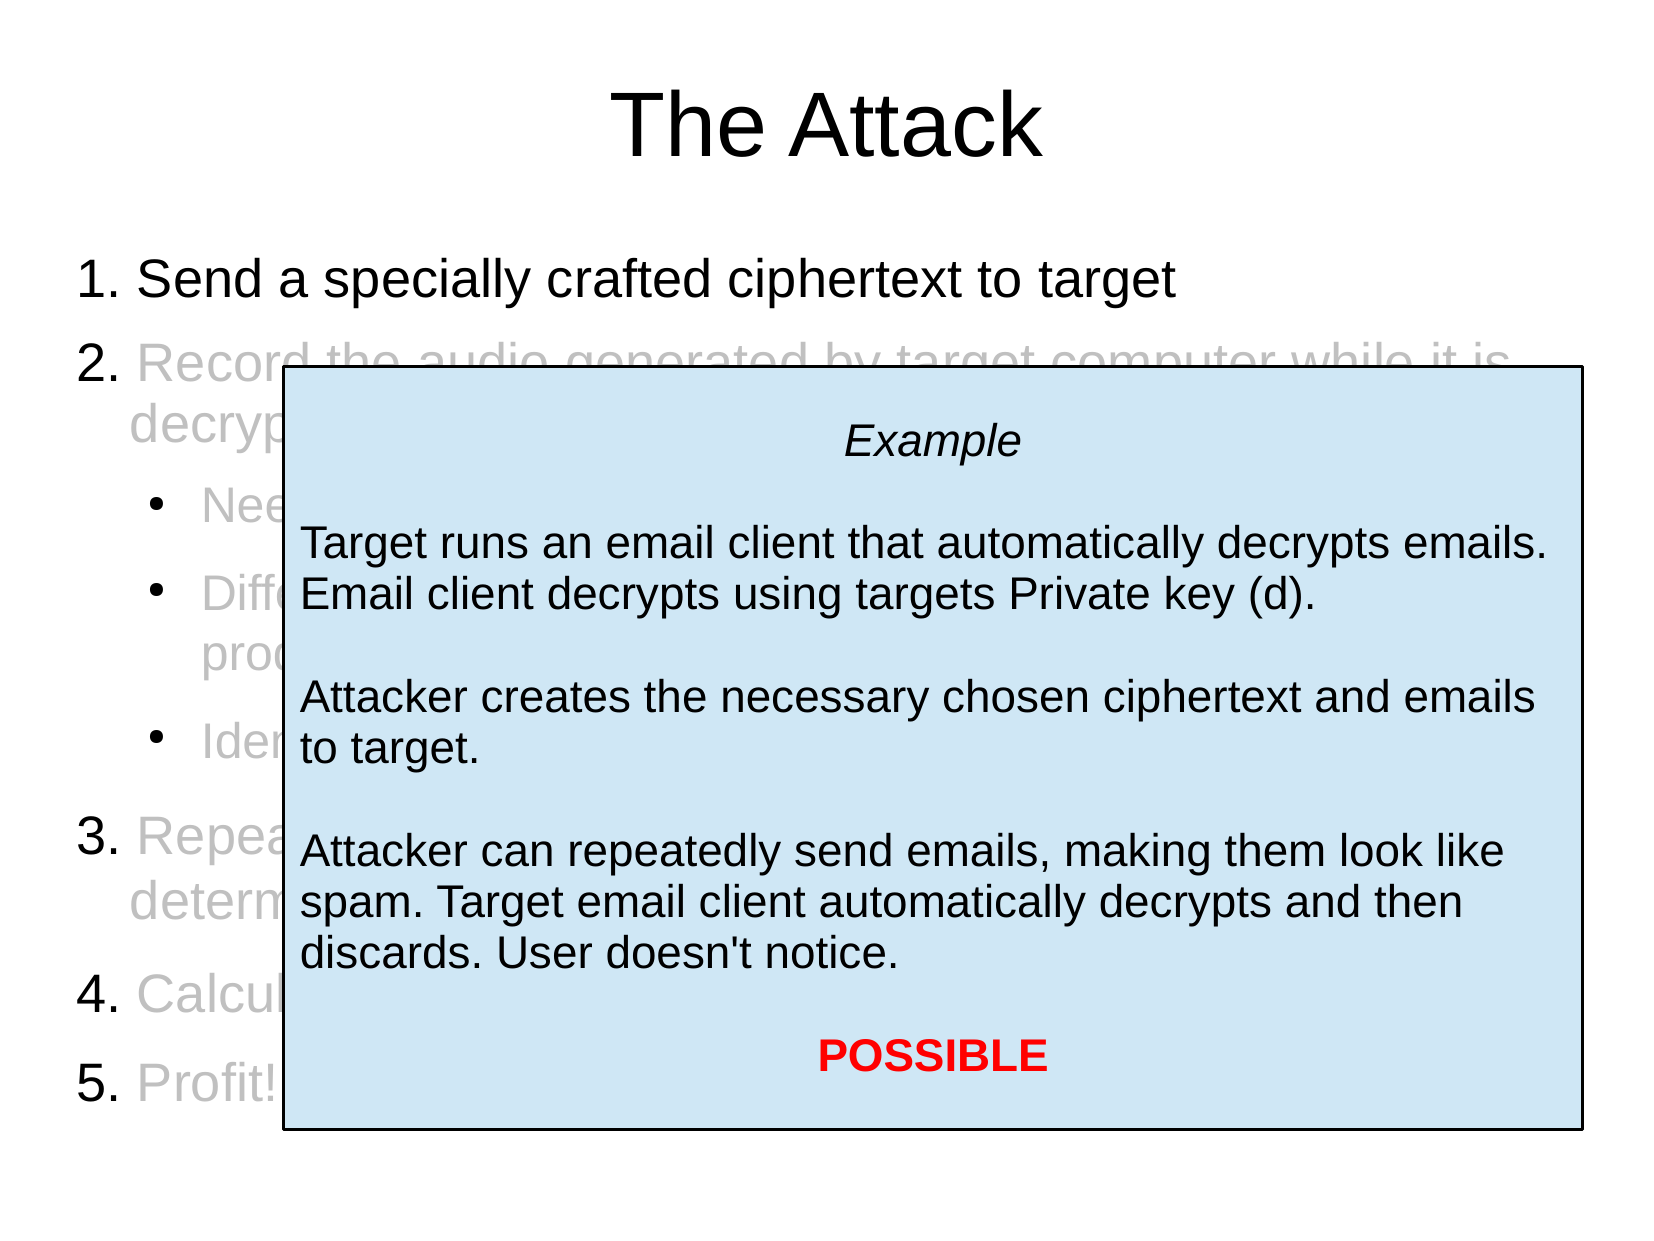

# The Attack
Send a specially crafted ciphertext to target
Record the audio generated by target computer while it is decrypting ciphertext
Need recording equipment nearby
Different values of q require different operations in decryption, producing different sounds by target
Identifying the different sounds allows for determining bits of q
Repeat with different ciphertexts until all bits of q are determined
Calculate p and d
Profit!!!
Example
Target runs an email client that automatically decrypts emails.
Email client decrypts using targets Private key (d).
Attacker creates the necessary chosen ciphertext and emails to target.
Attacker can repeatedly send emails, making them look like spam. Target email client automatically decrypts and then discards. User doesn't notice.
POSSIBLE